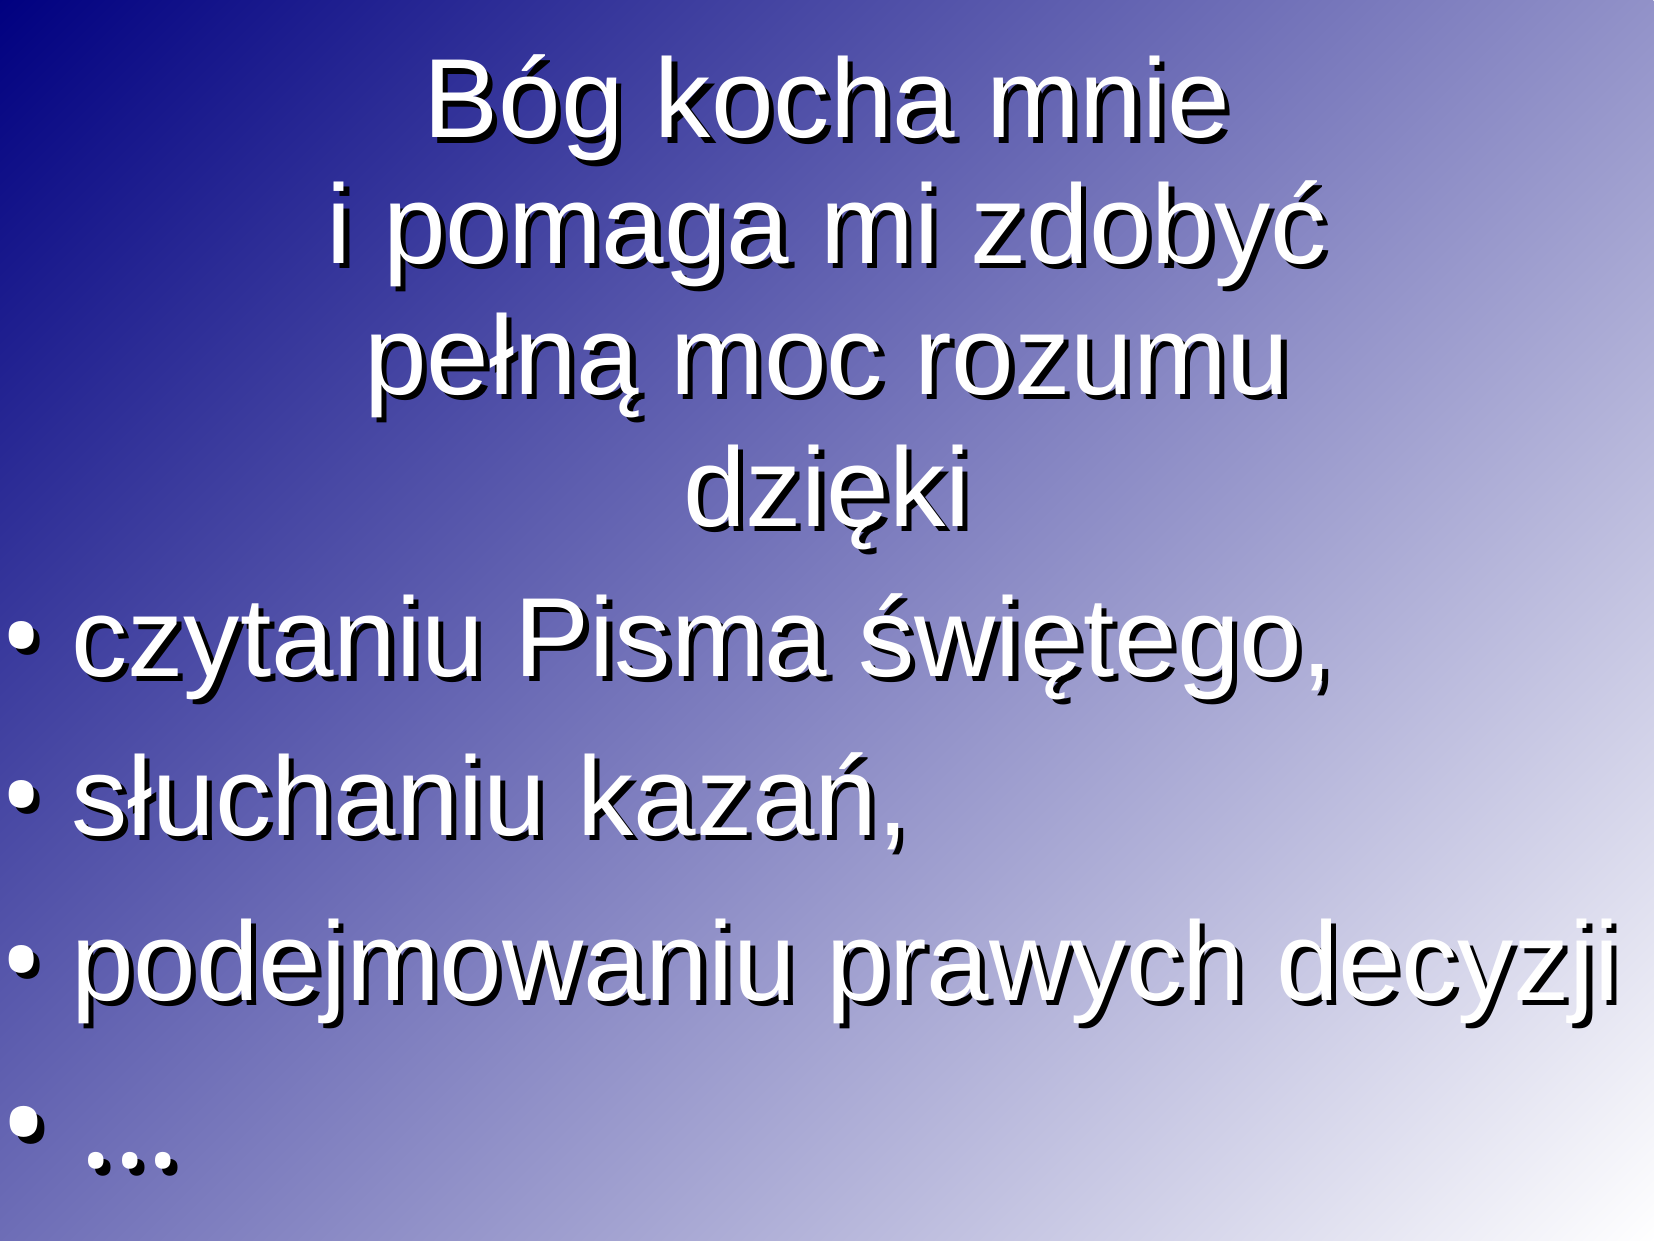

# Bóg kocha mnie
i pomaga mi zdobyć
pełną moc rozumu
dzięki
• czytaniu Pisma świętego,
• słuchaniu kazań,
• podejmowaniu prawych decyzji
• ...